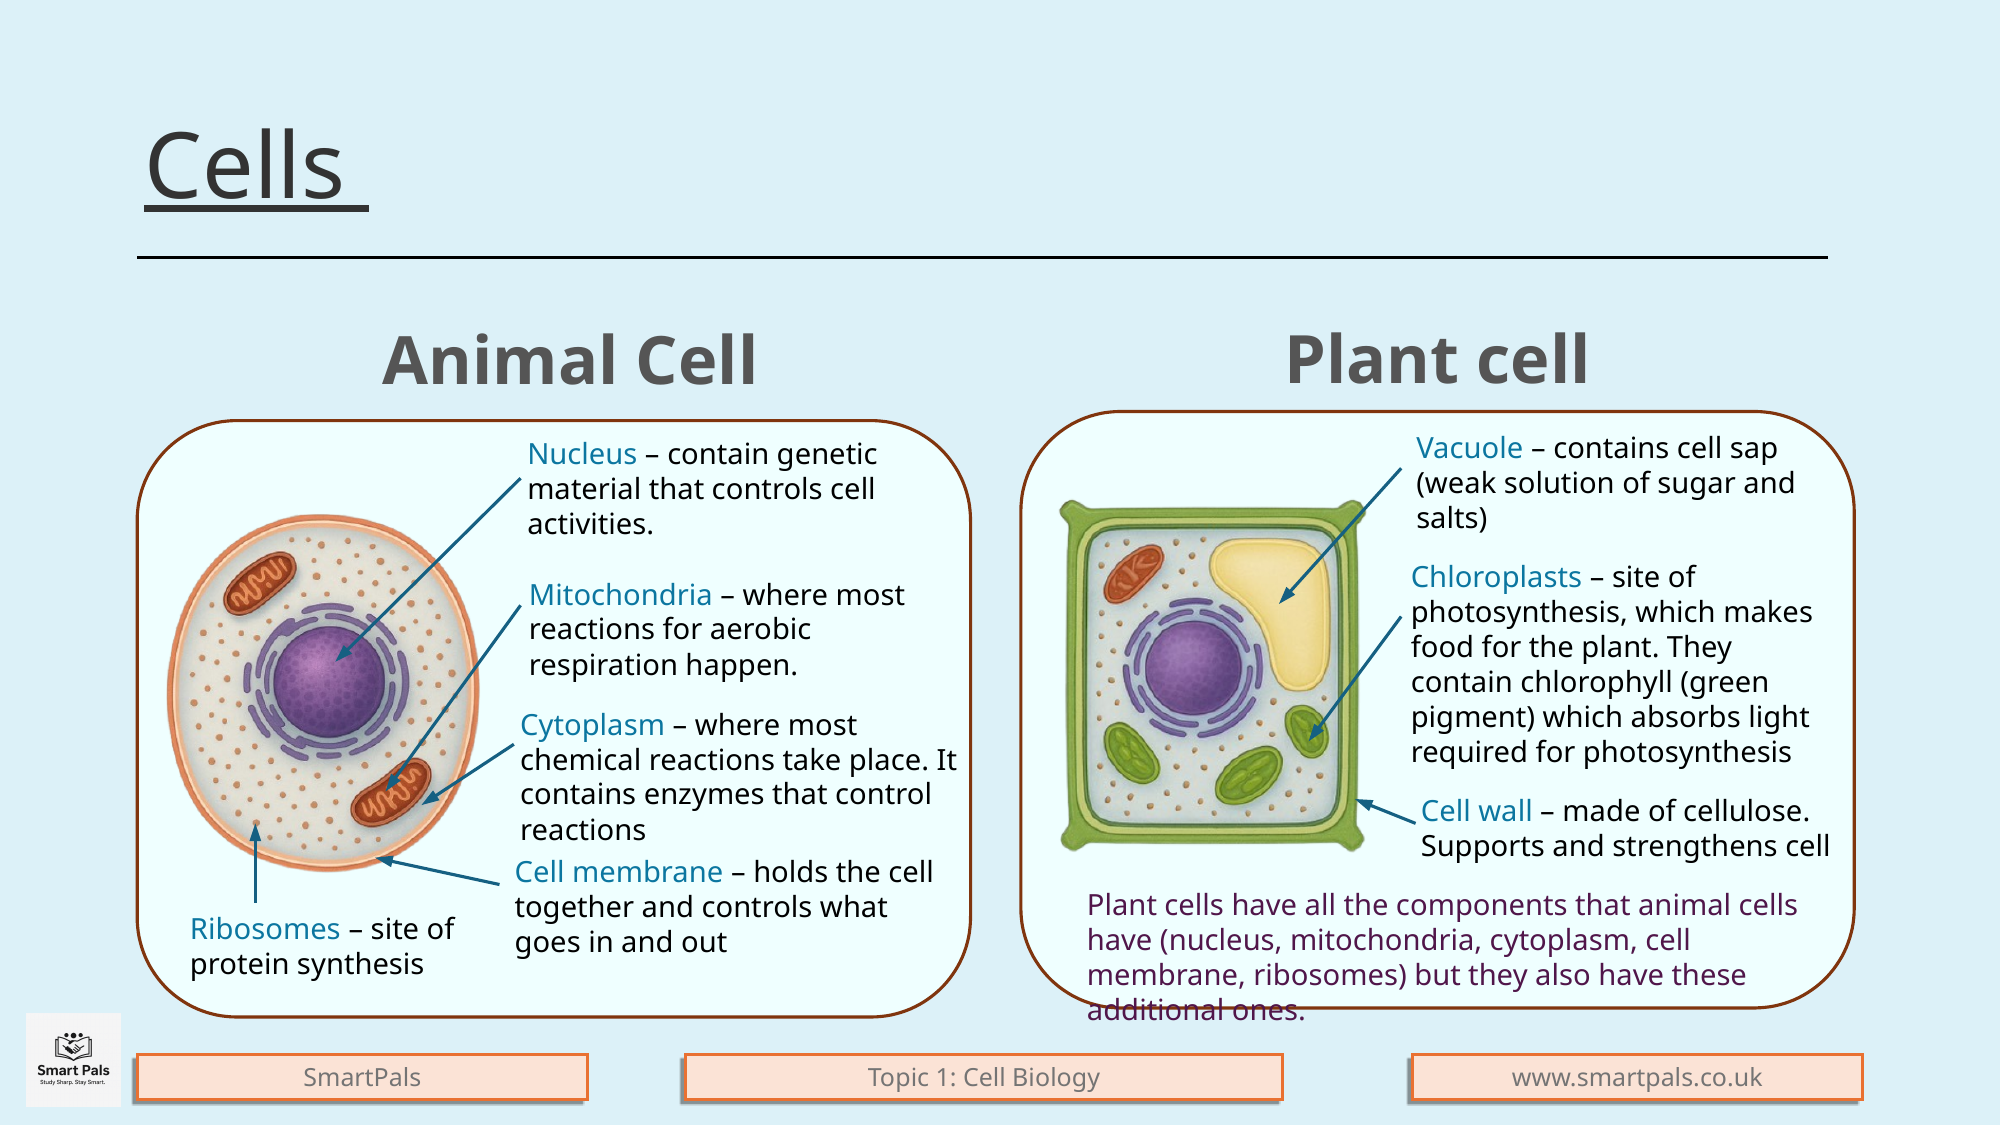

# Cells
Plant cell
Animal Cell
Vacuole – contains cell sap (weak solution of sugar and salts)
Nucleus – contain genetic material that controls cell activities.
Chloroplasts – site of photosynthesis, which makes food for the plant. They contain chlorophyll (green pigment) which absorbs light required for photosynthesis
Mitochondria – where most reactions for aerobic respiration happen.
Cytoplasm – where most chemical reactions take place. It contains enzymes that control reactions
Cell wall – made of cellulose. Supports and strengthens cell
Cell membrane – holds the cell together and controls what goes in and out
Plant cells have all the components that animal cells have (nucleus, mitochondria, cytoplasm, cell membrane, ribosomes) but they also have these additional ones.
Ribosomes – site of protein synthesis